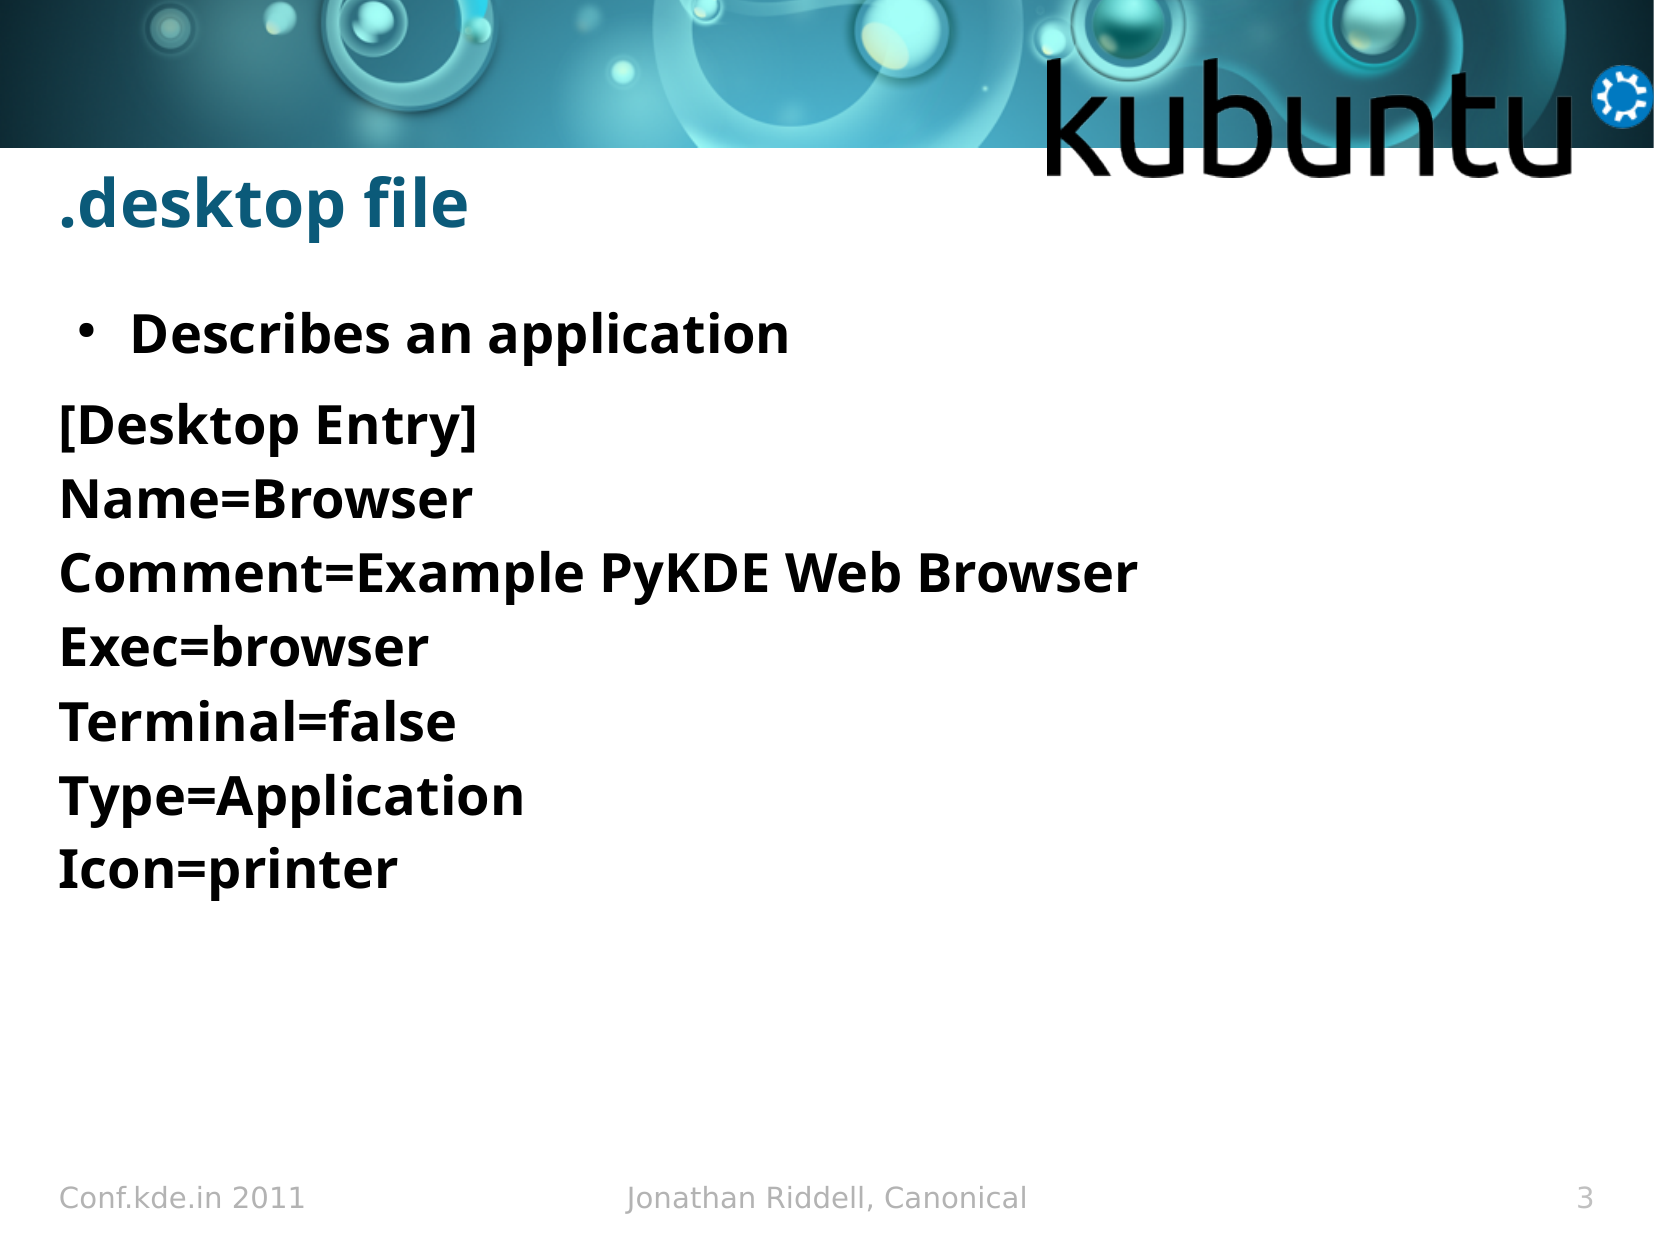

# .desktop file
Describes an application
[Desktop Entry]
Name=Browser
Comment=Example PyKDE Web Browser
Exec=browser
Terminal=false
Type=Application
Icon=printer
Name
www.kde.org
3